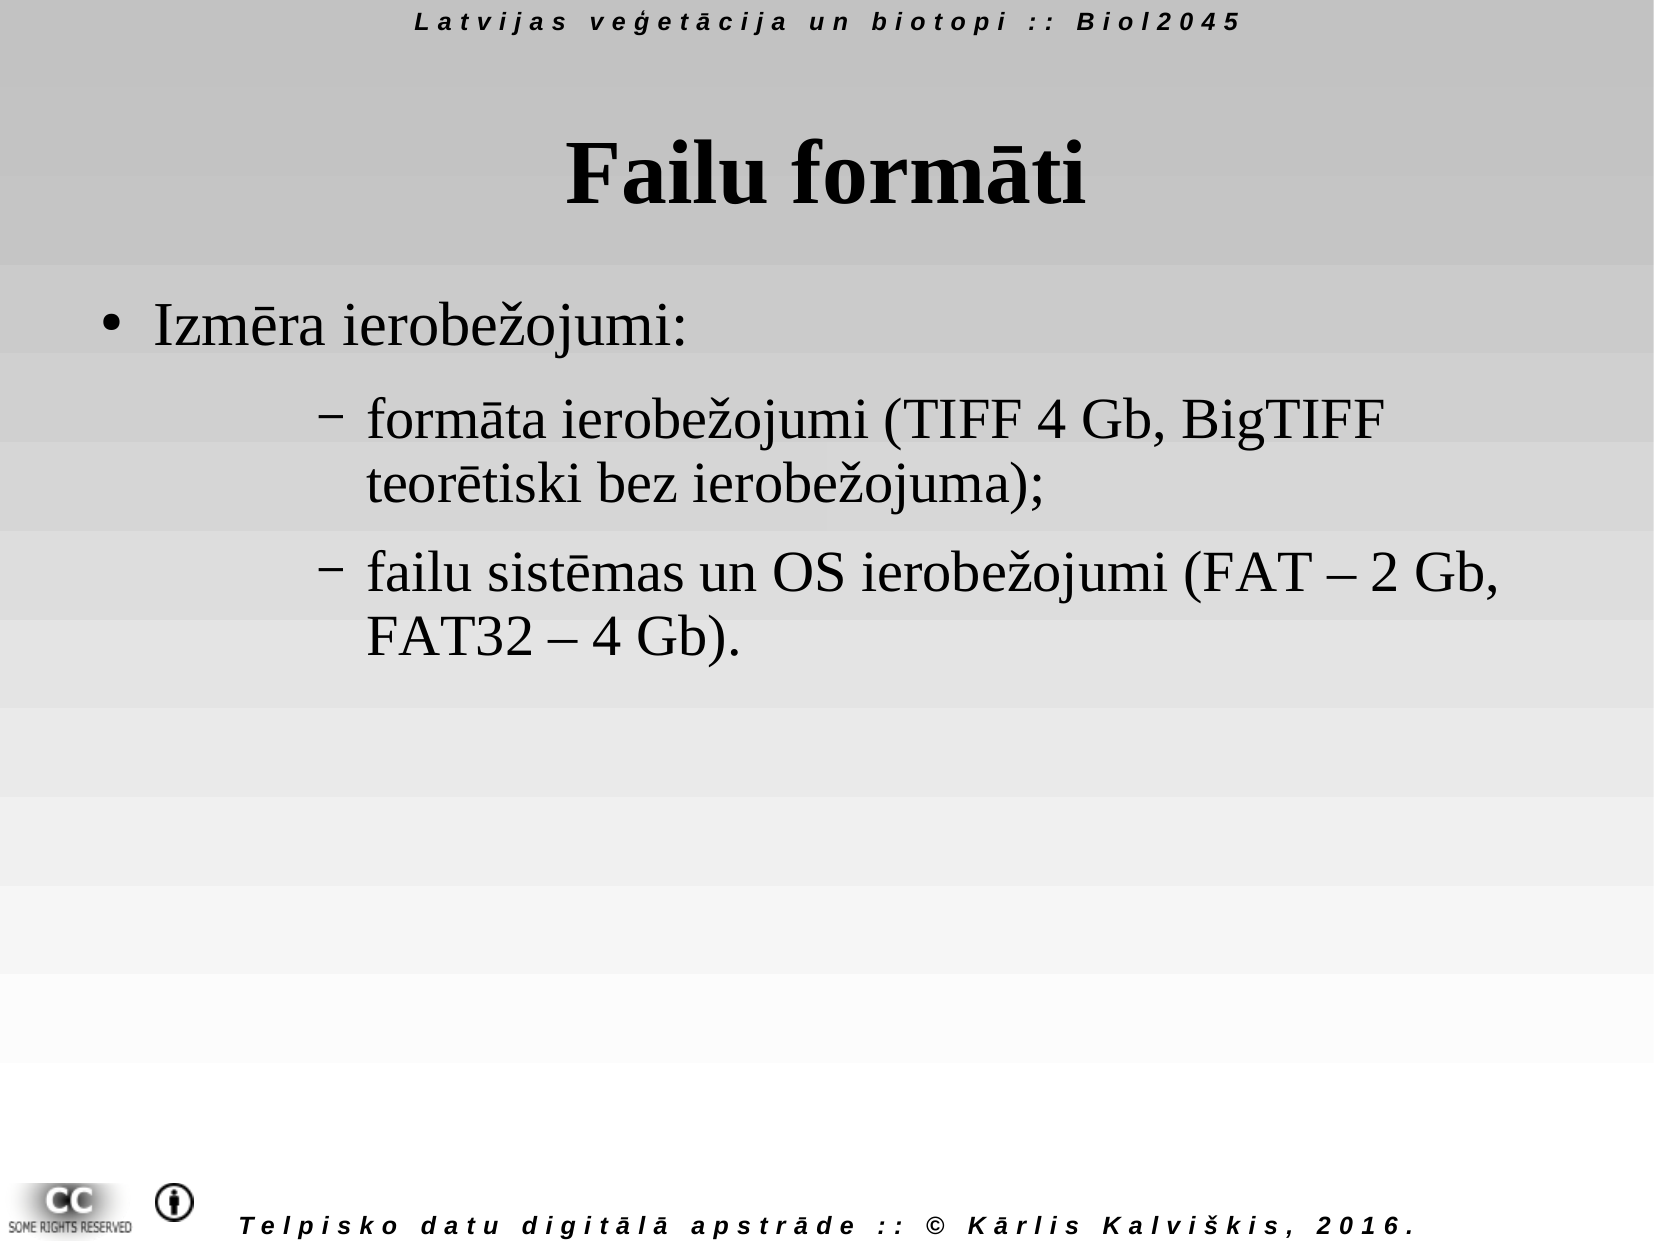

# Failu formāti
Izmēra ierobežojumi:
formāta ierobežojumi (TIFF 4 Gb, BigTIFF teorētiski bez ierobežojuma);
failu sistēmas un OS ierobežojumi (FAT – 2 Gb, FAT32 – 4 Gb).